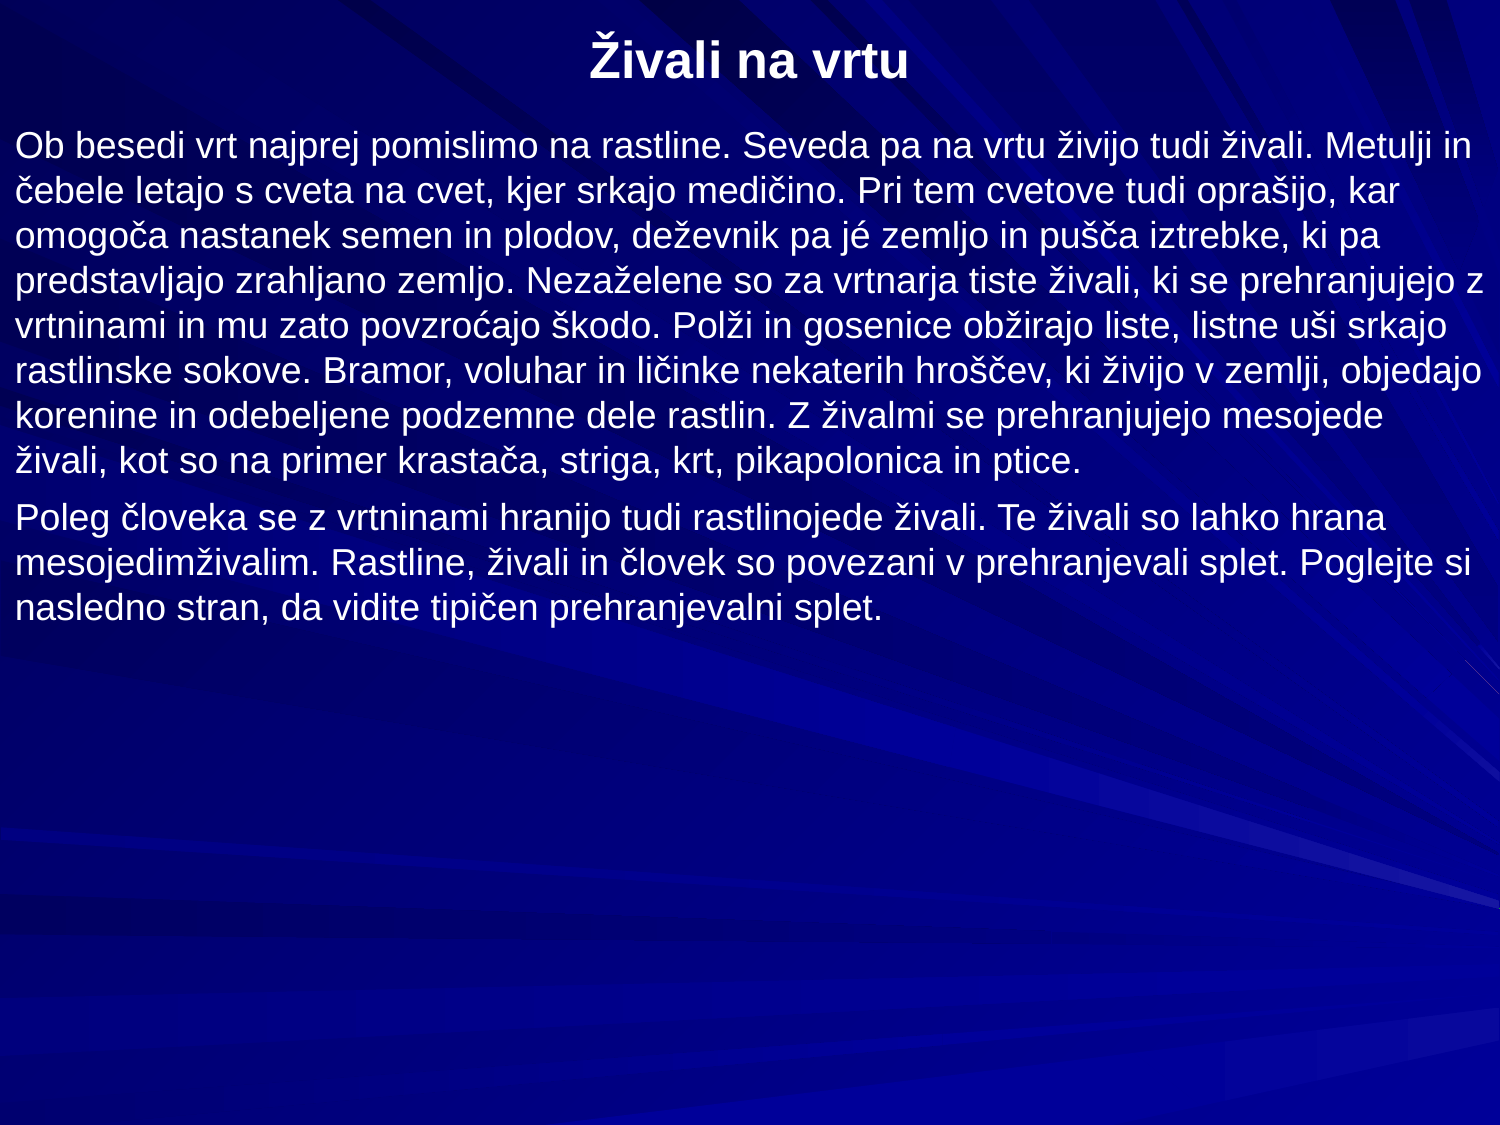

Živali na vrtu
Ob besedi vrt najprej pomislimo na rastline. Seveda pa na vrtu živijo tudi živali. Metulji in čebele letajo s cveta na cvet, kjer srkajo medičino. Pri tem cvetove tudi oprašijo, kar omogoča nastanek semen in plodov, deževnik pa jé zemljo in pušča iztrebke, ki pa predstavljajo zrahljano zemljo. Nezaželene so za vrtnarja tiste živali, ki se prehranjujejo z vrtninami in mu zato povzroćajo škodo. Polži in gosenice obžirajo liste, listne uši srkajo rastlinske sokove. Bramor, voluhar in ličinke nekaterih hroščev, ki živijo v zemlji, objedajo korenine in odebeljene podzemne dele rastlin. Z živalmi se prehranjujejo mesojede živali, kot so na primer krastača, striga, krt, pikapolonica in ptice.
Poleg človeka se z vrtninami hranijo tudi rastlinojede živali. Te živali so lahko hrana mesojedimživalim. Rastline, živali in človek so povezani v prehranjevali splet. Poglejte si nasledno stran, da vidite tipičen prehranjevalni splet.